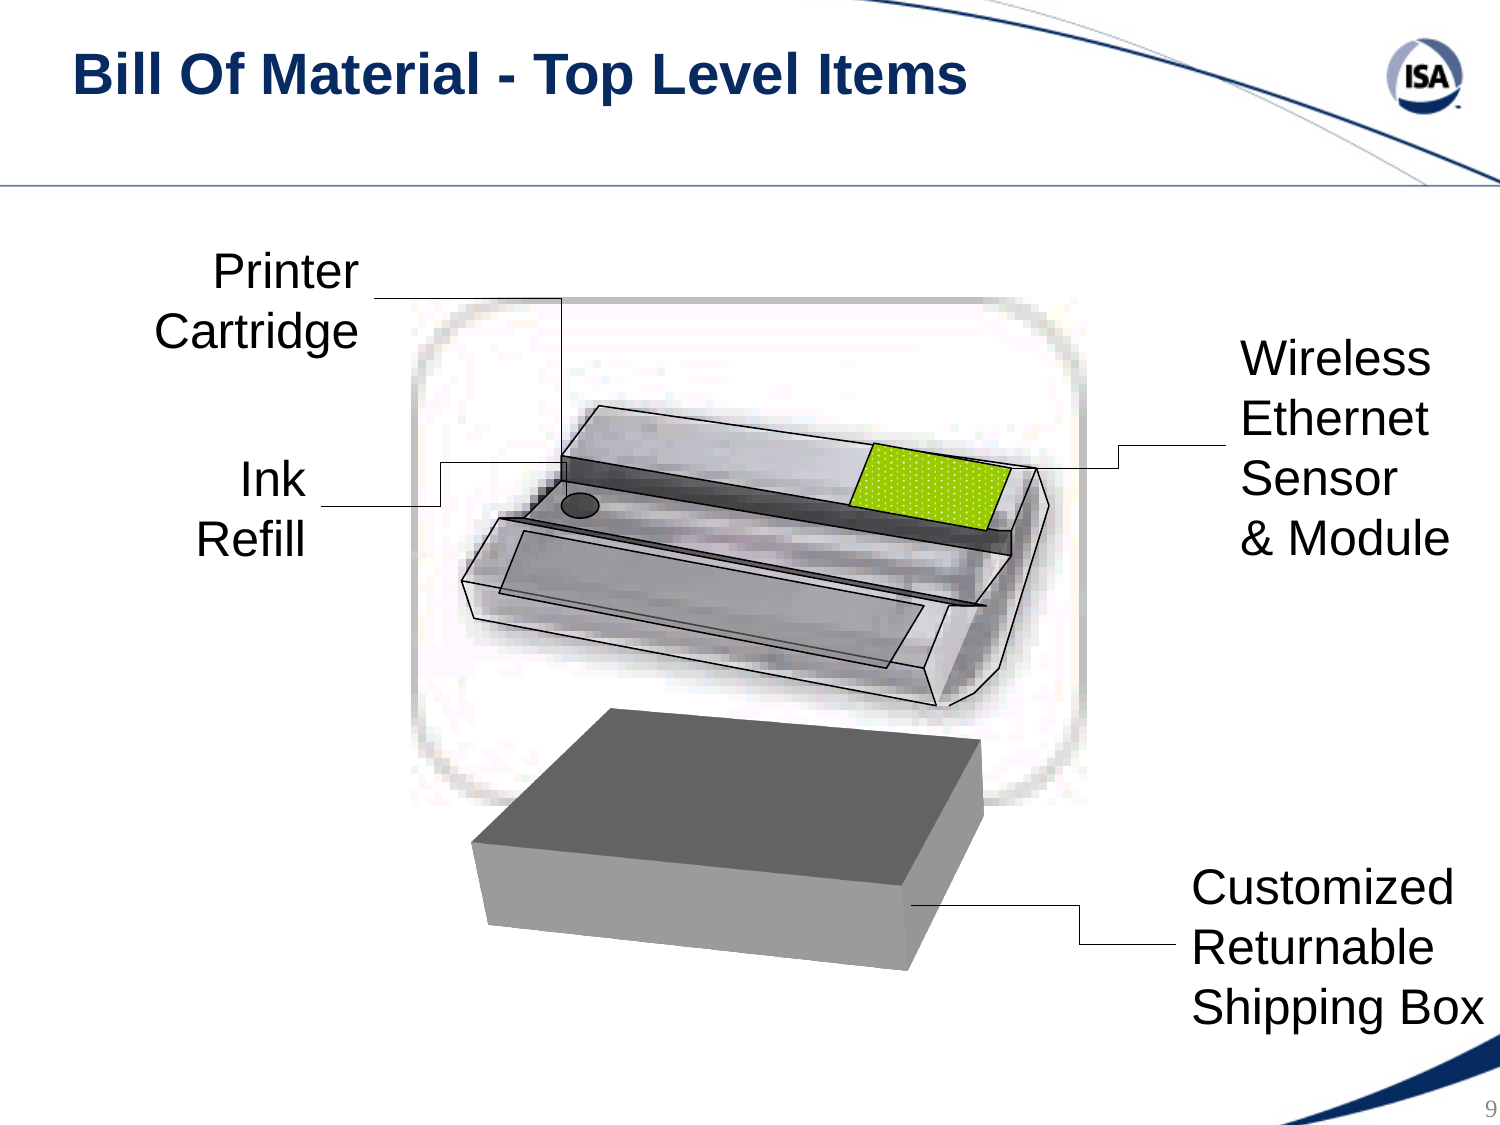

# Bill Of Material - Top Level Items
Printer
Cartridge
Wireless
Ethernet
Sensor
& Module
Ink
Refill
Customized
Returnable
Shipping Box